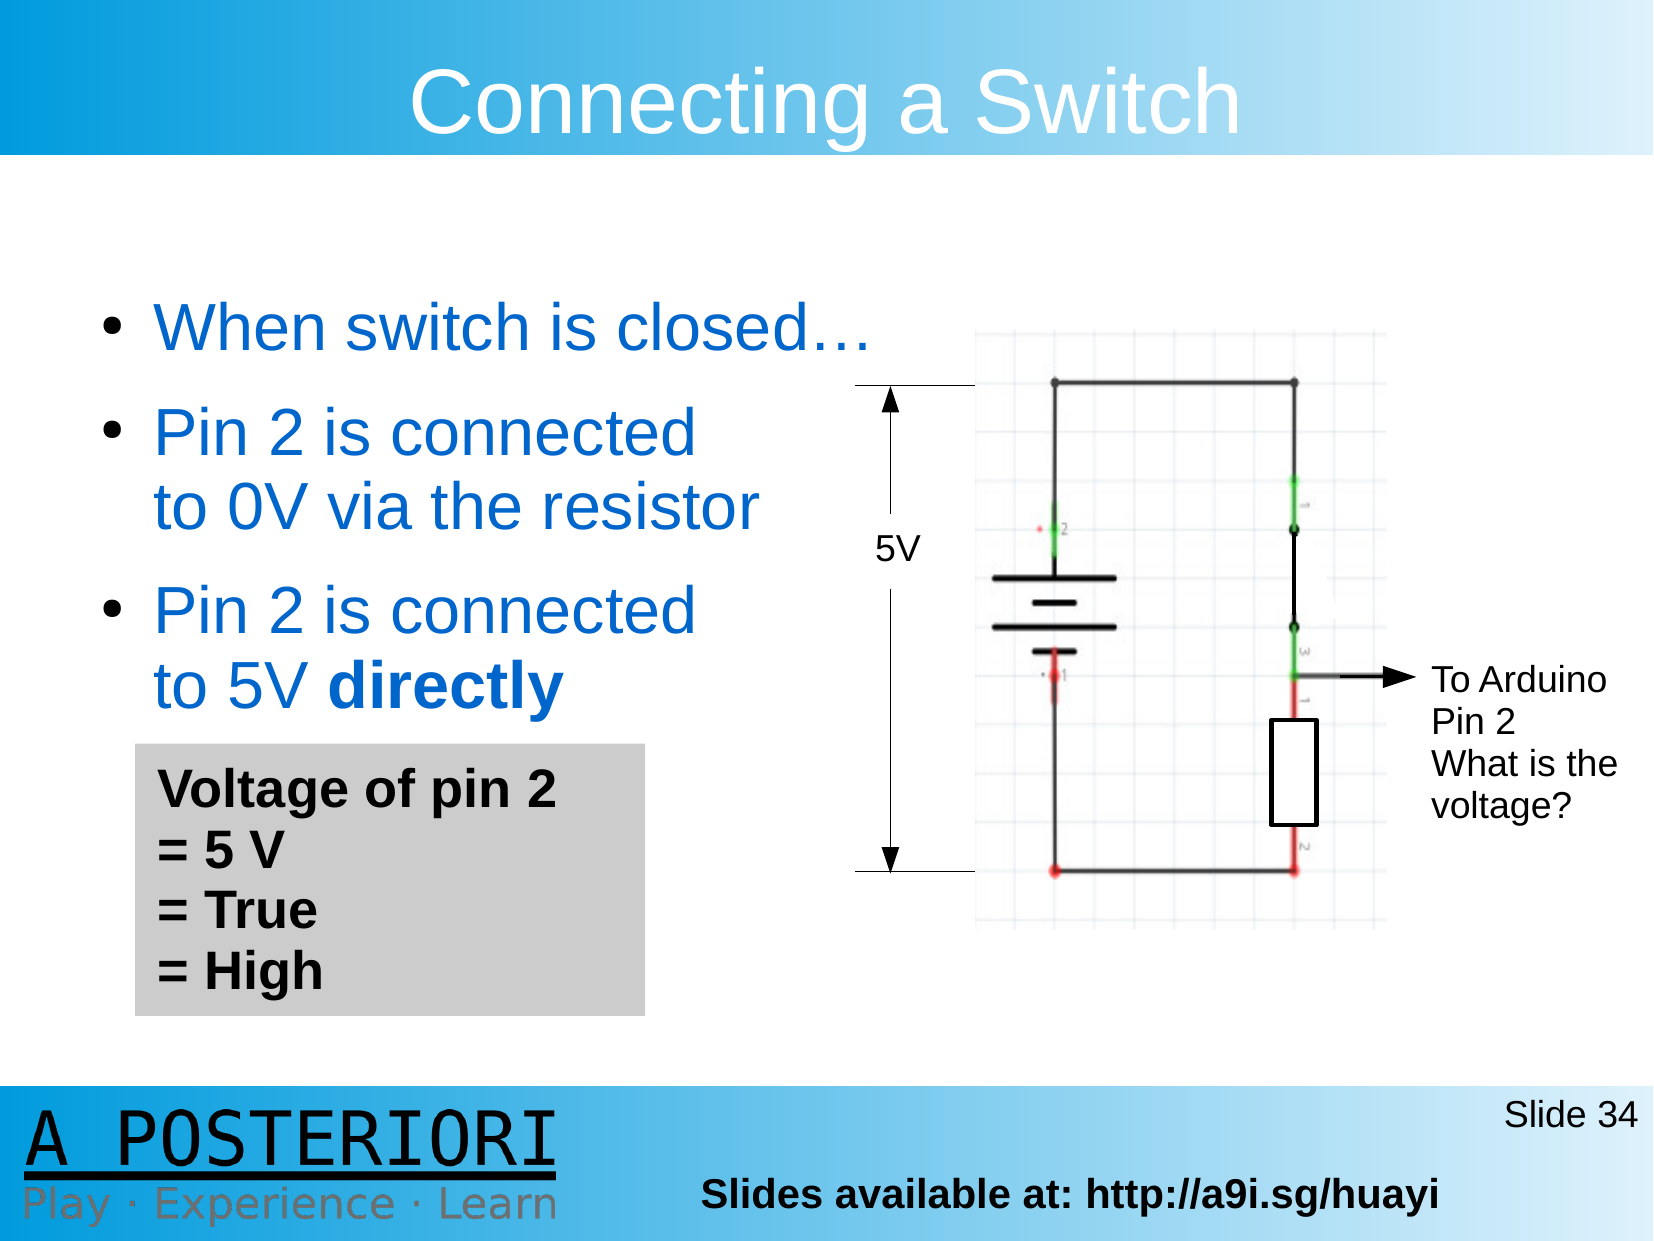

# Connecting a Switch
When switch is closed…
Pin 2 is connected
to 0V via the resistor
Pin 2 is connected
to 5V directly
5V
To Arduino
Pin 2
What is the voltage?
Voltage of pin 2
= 5 V
= True
= High